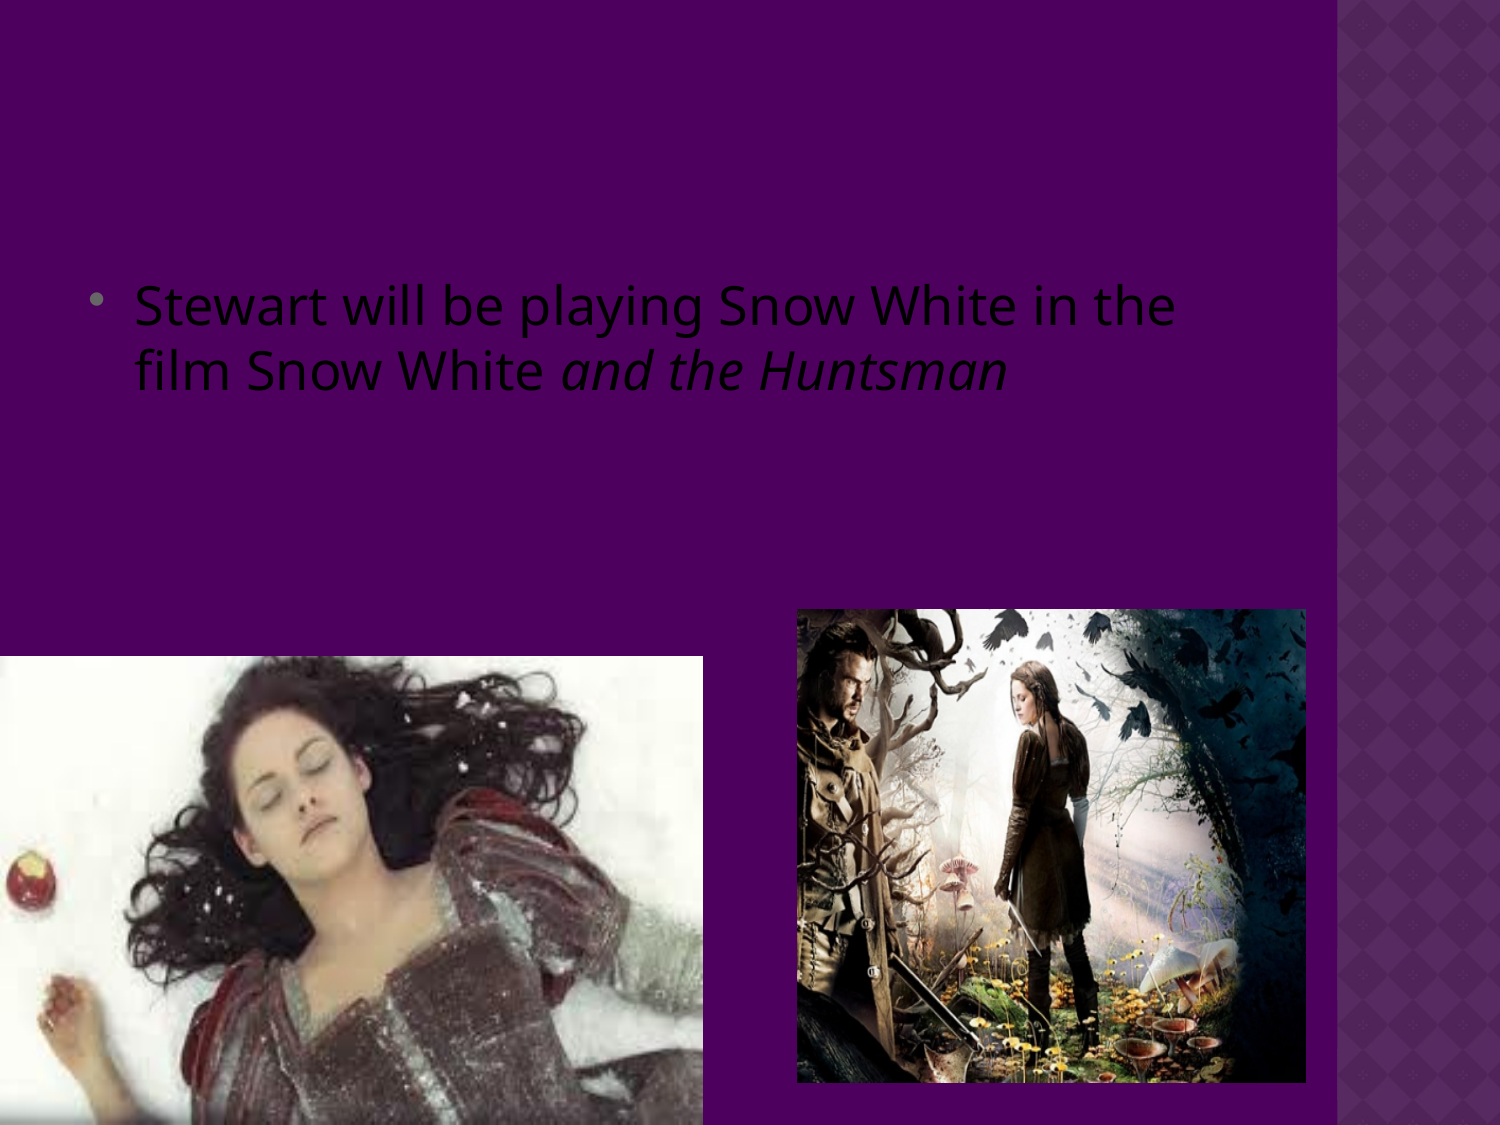

#
Stewart will be playing Snow White in the film Snow White and the Huntsman